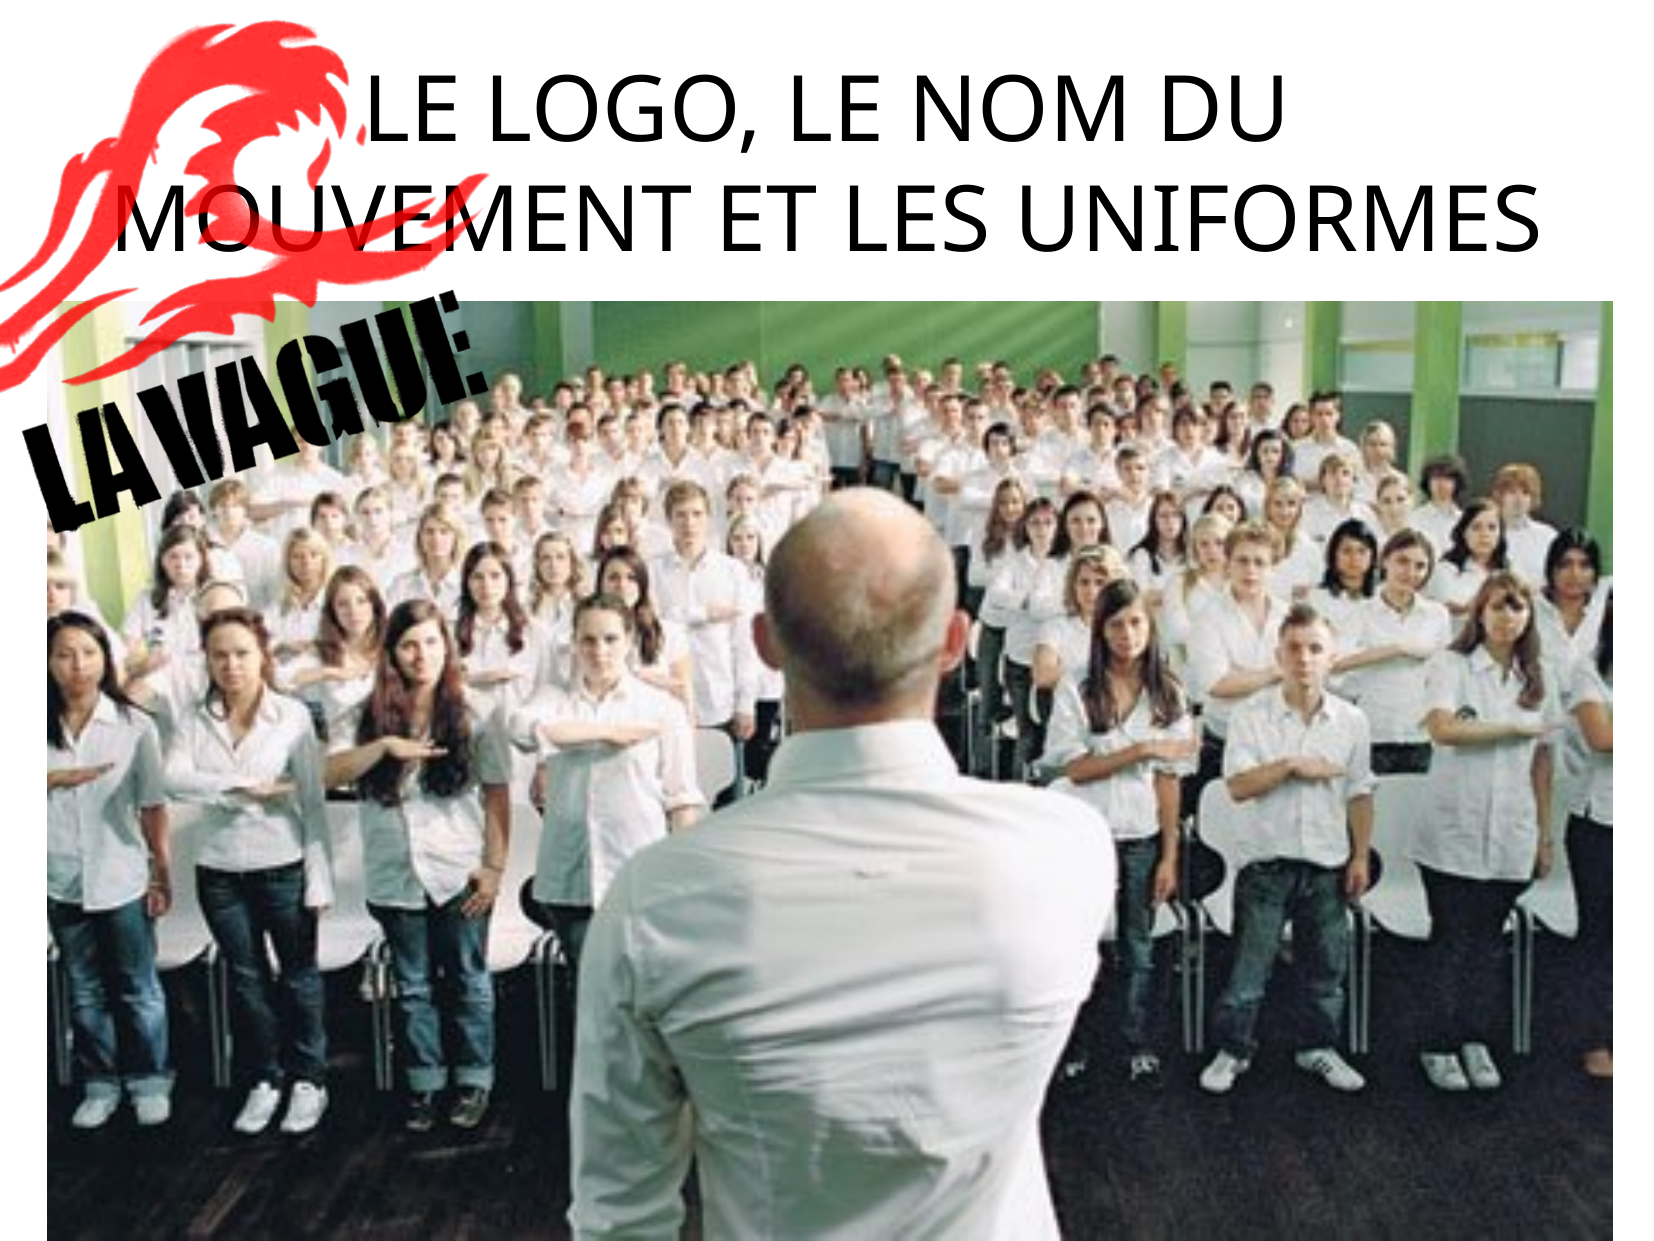

# LE LOGO, LE NOM DU MOUVEMENT ET LES UNIFORMES